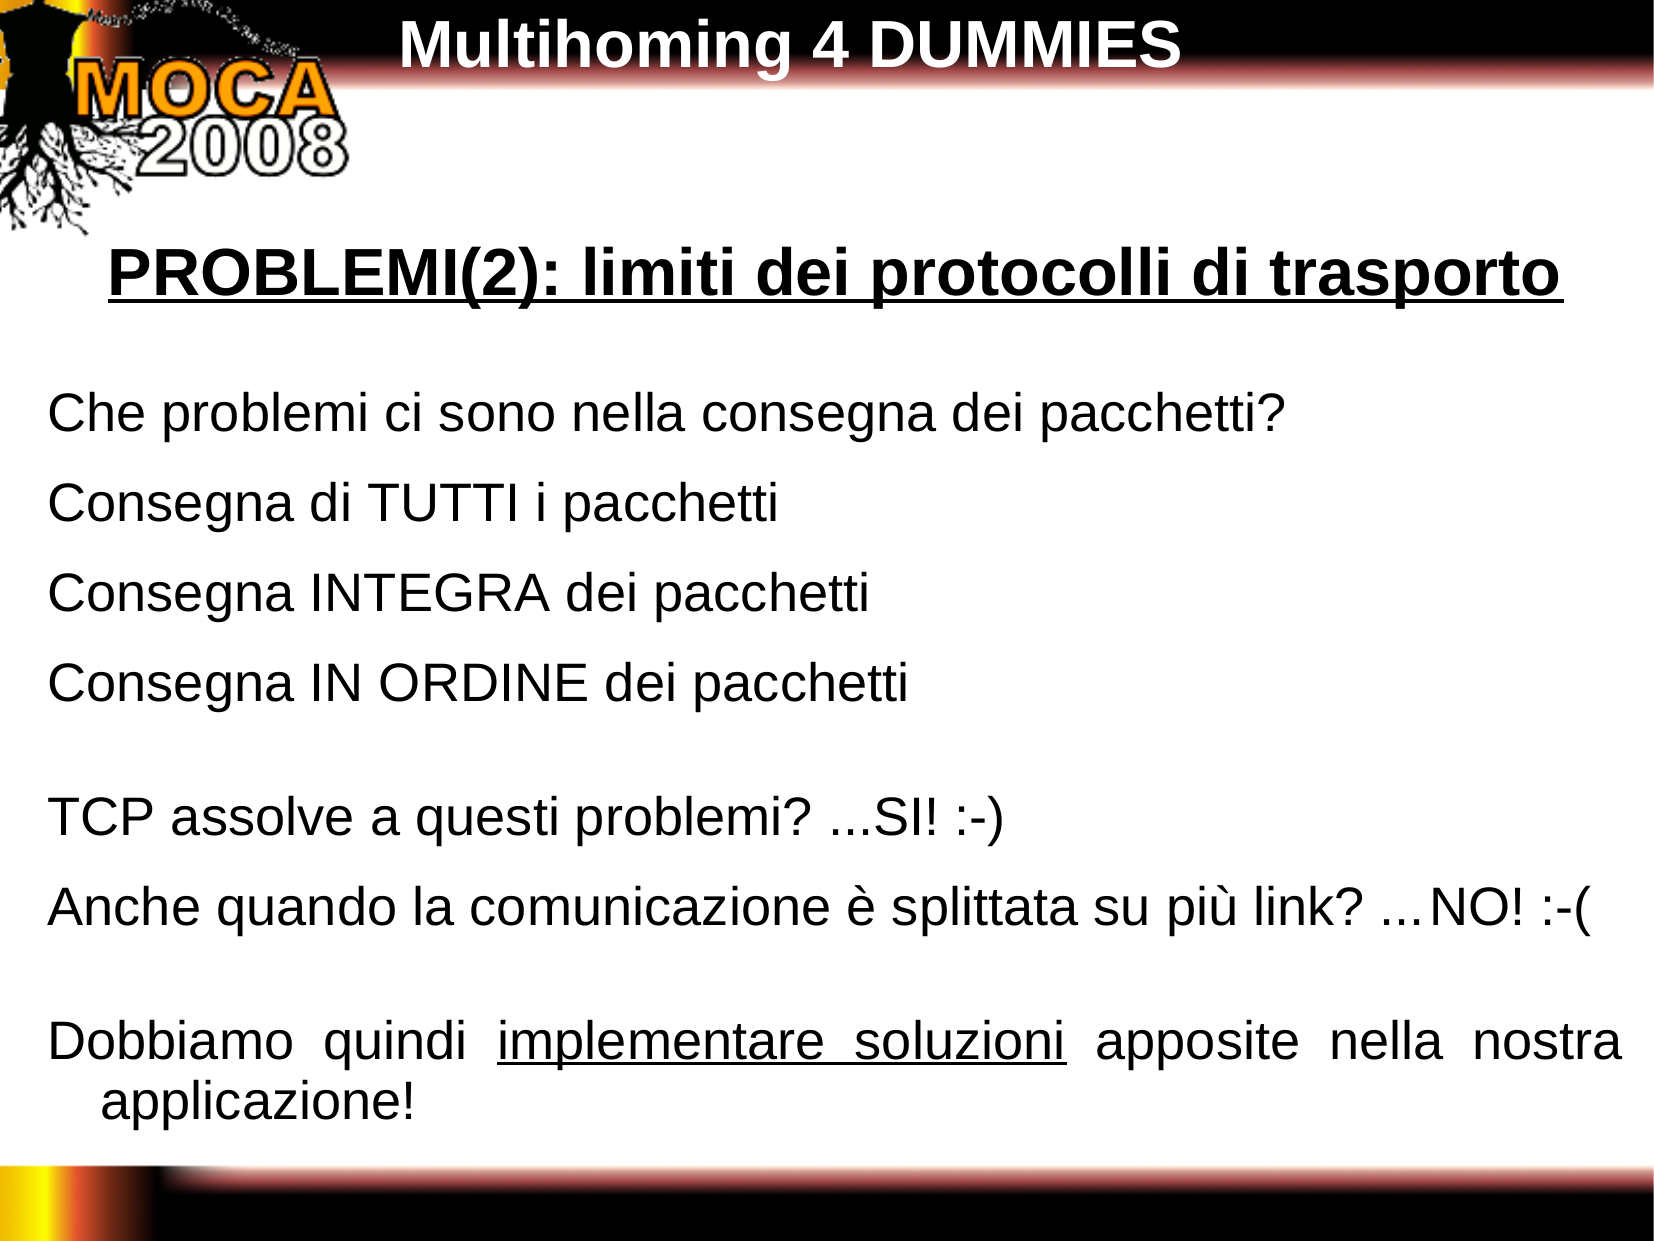

# Multihoming 4 DUMMIES
PROBLEMI(2): limiti dei protocolli di trasporto
Che problemi ci sono nella consegna dei pacchetti?
Consegna di TUTTI i pacchetti
Consegna INTEGRA dei pacchetti
Consegna IN ORDINE dei pacchetti
TCP assolve a questi problemi? ...SI! :-)
Anche quando la comunicazione è splittata su più link? ...	NO! :-(
Dobbiamo quindi implementare soluzioni apposite nella nostra applicazione!